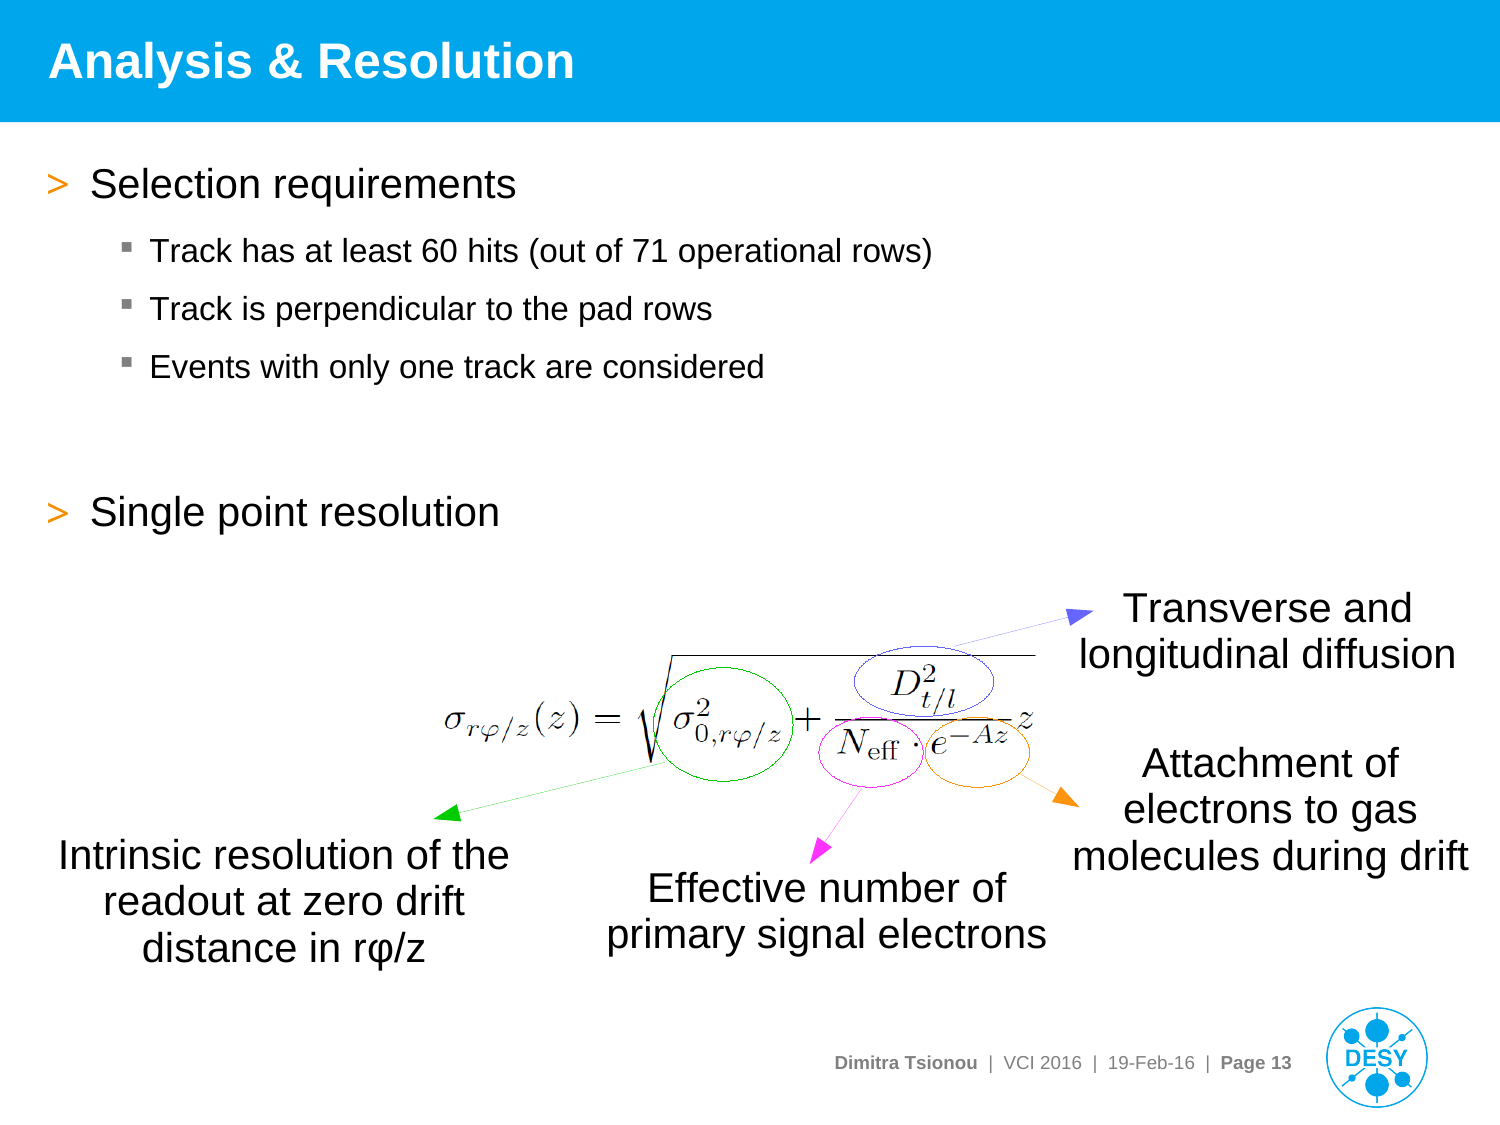

# Analysis & Resolution
Selection requirements
Track has at least 60 hits (out of 71 operational rows)
Track is perpendicular to the pad rows
Events with only one track are considered
Single point resolution
Transverse and longitudinal diffusion
Attachment of electrons to gas molecules during drift
Intrinsic resolution of the readout at zero drift distance in rφ/z
Effective number of primary signal electrons